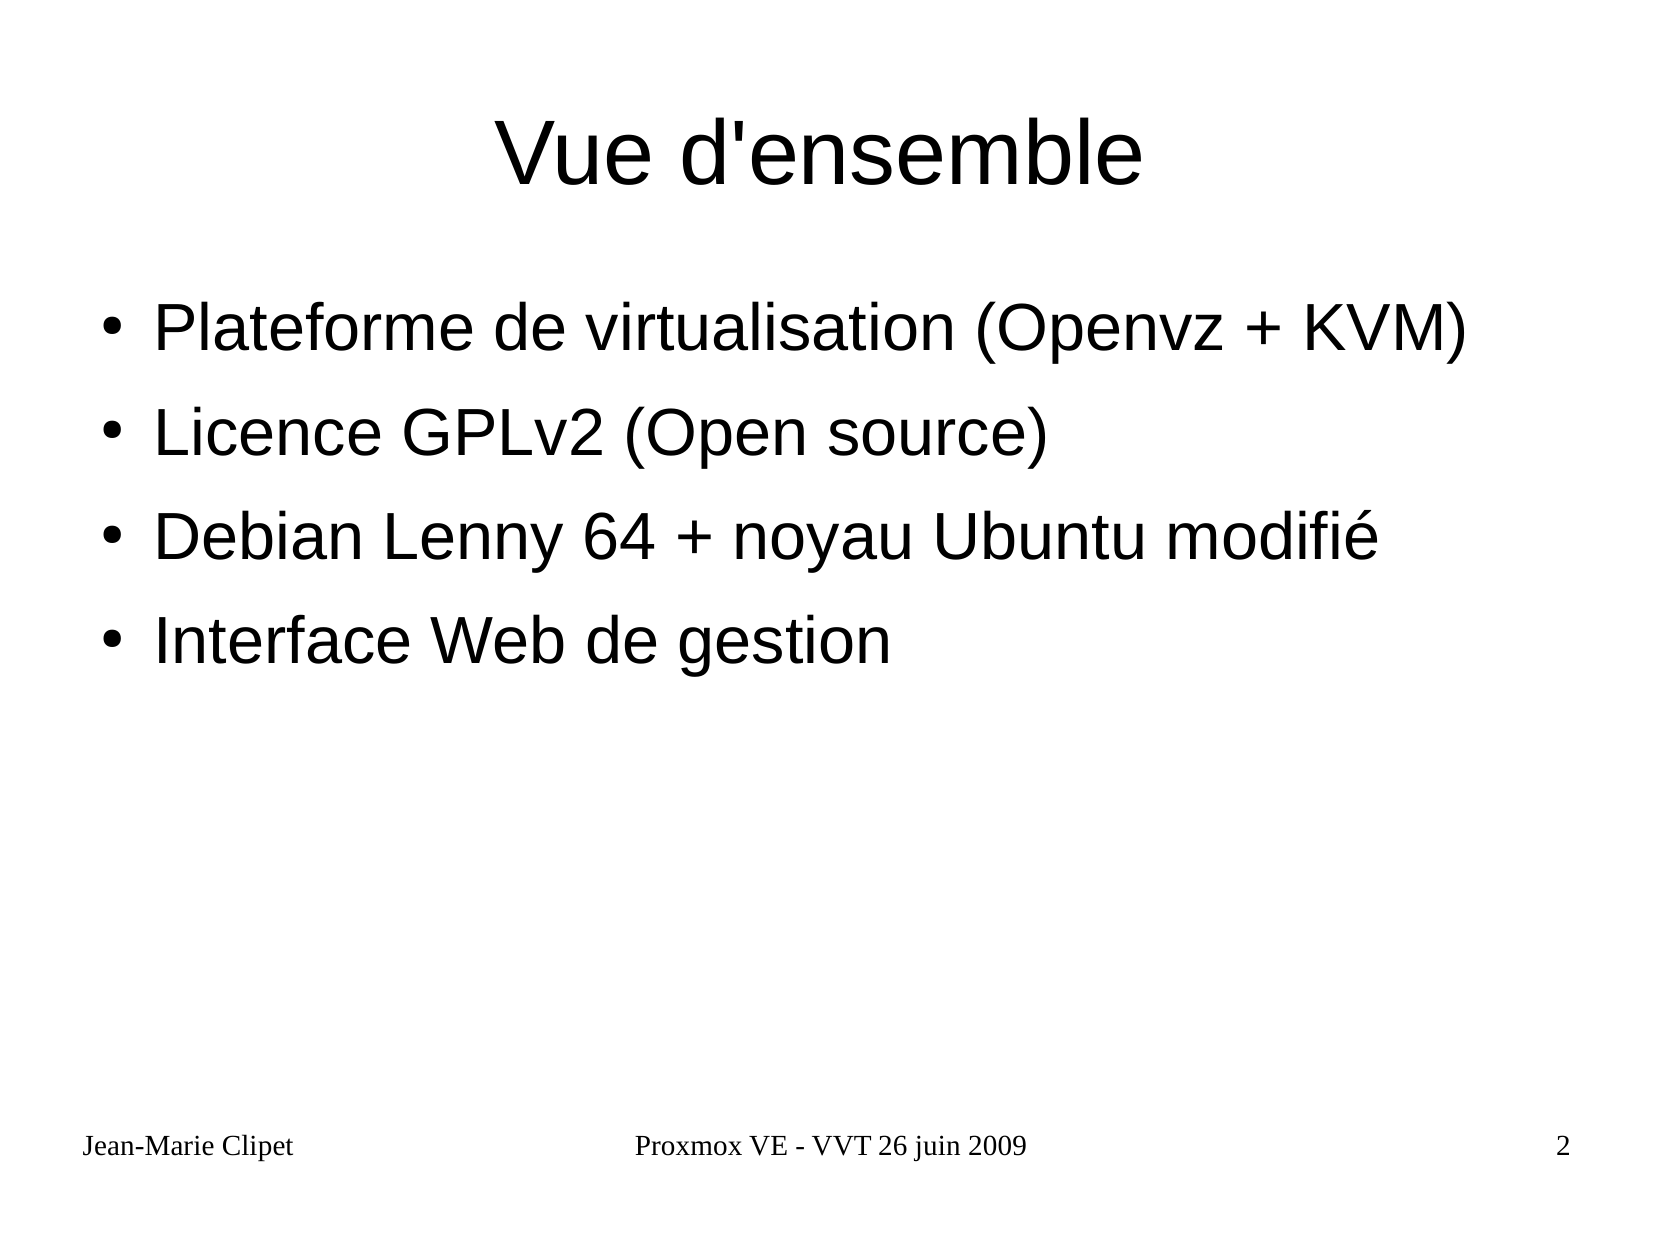

# Vue d'ensemble
Plateforme de virtualisation (Openvz + KVM)
Licence GPLv2 (Open source)
Debian Lenny 64 + noyau Ubuntu modifié
Interface Web de gestion
Jean-Marie Clipet
 Proxmox VE - VVT 26 juin 2009
2